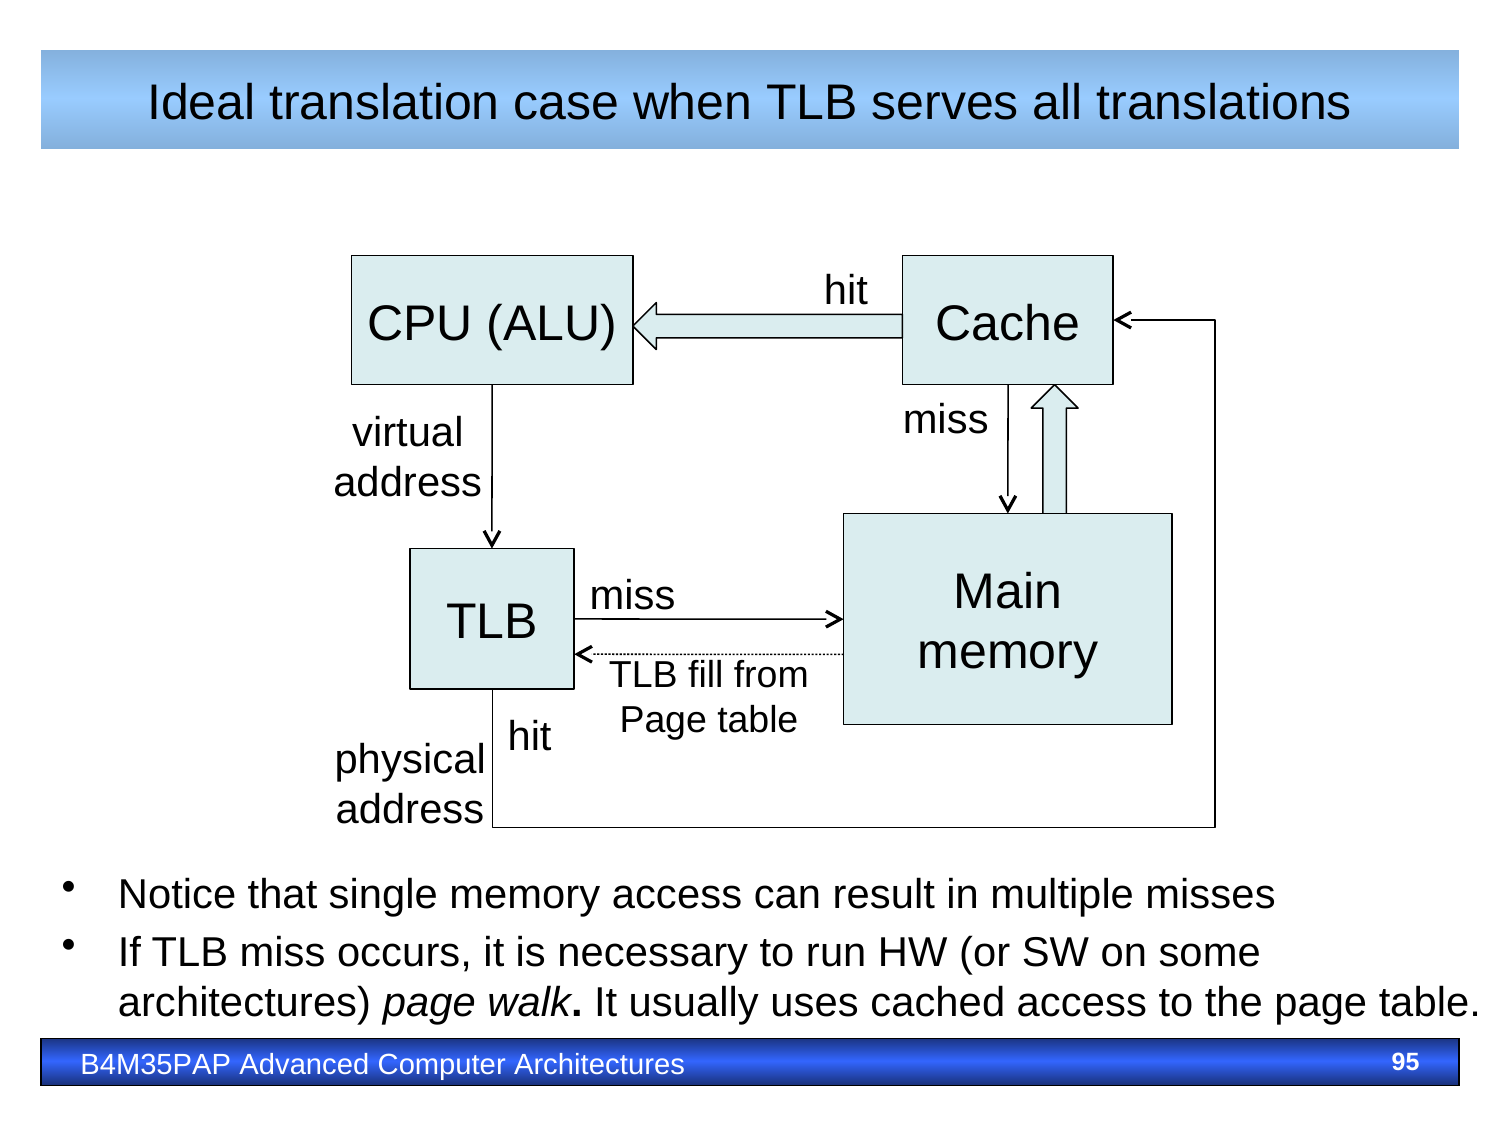

# Ideal translation case when TLB serves all translations
CPU (ALU)
hit
Cache
miss
virtual address
Main memory
TLB
miss
TLB fill from Page table
hit
physical address
Notice that single memory access can result in multiple misses
If TLB miss occurs, it is necessary to run HW (or SW on some architectures) page walk. It usually uses cached access to the page table.